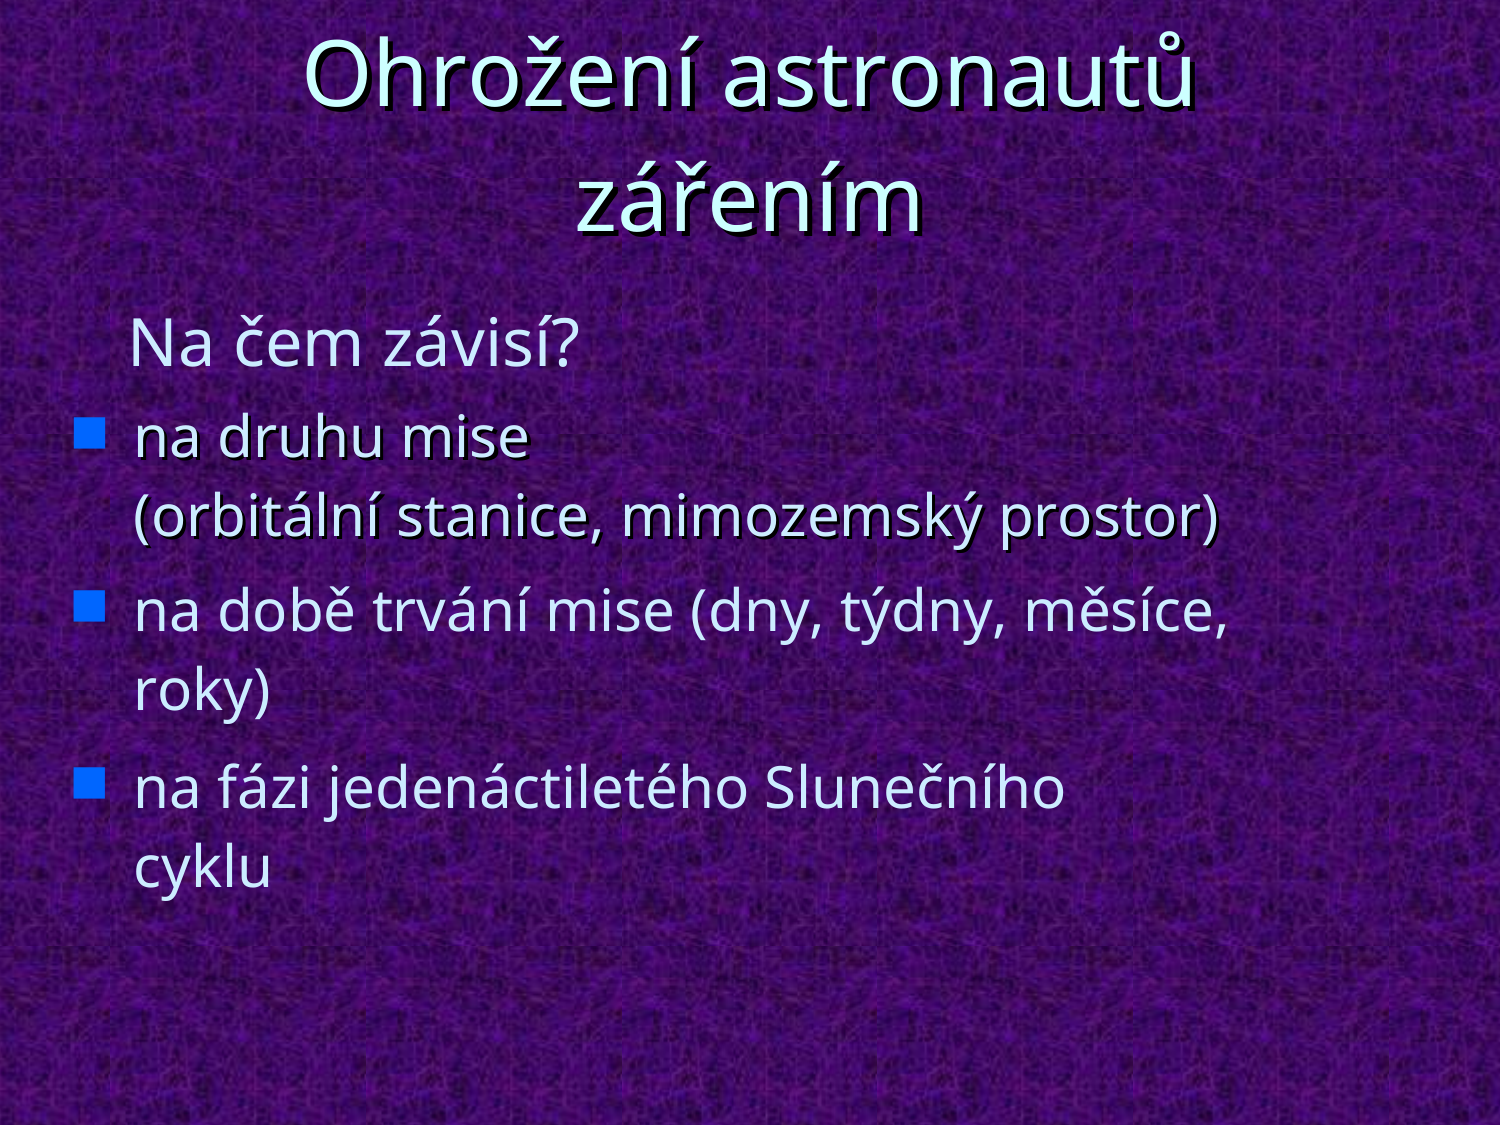

# Ohrožení astronautů zářením
Na čem závisí?
na druhu mise
(orbitální stanice, mimozemský prostor)
na době trvání mise (dny, týdny, měsíce, roky)
na fázi jedenáctiletého Slunečního cyklu